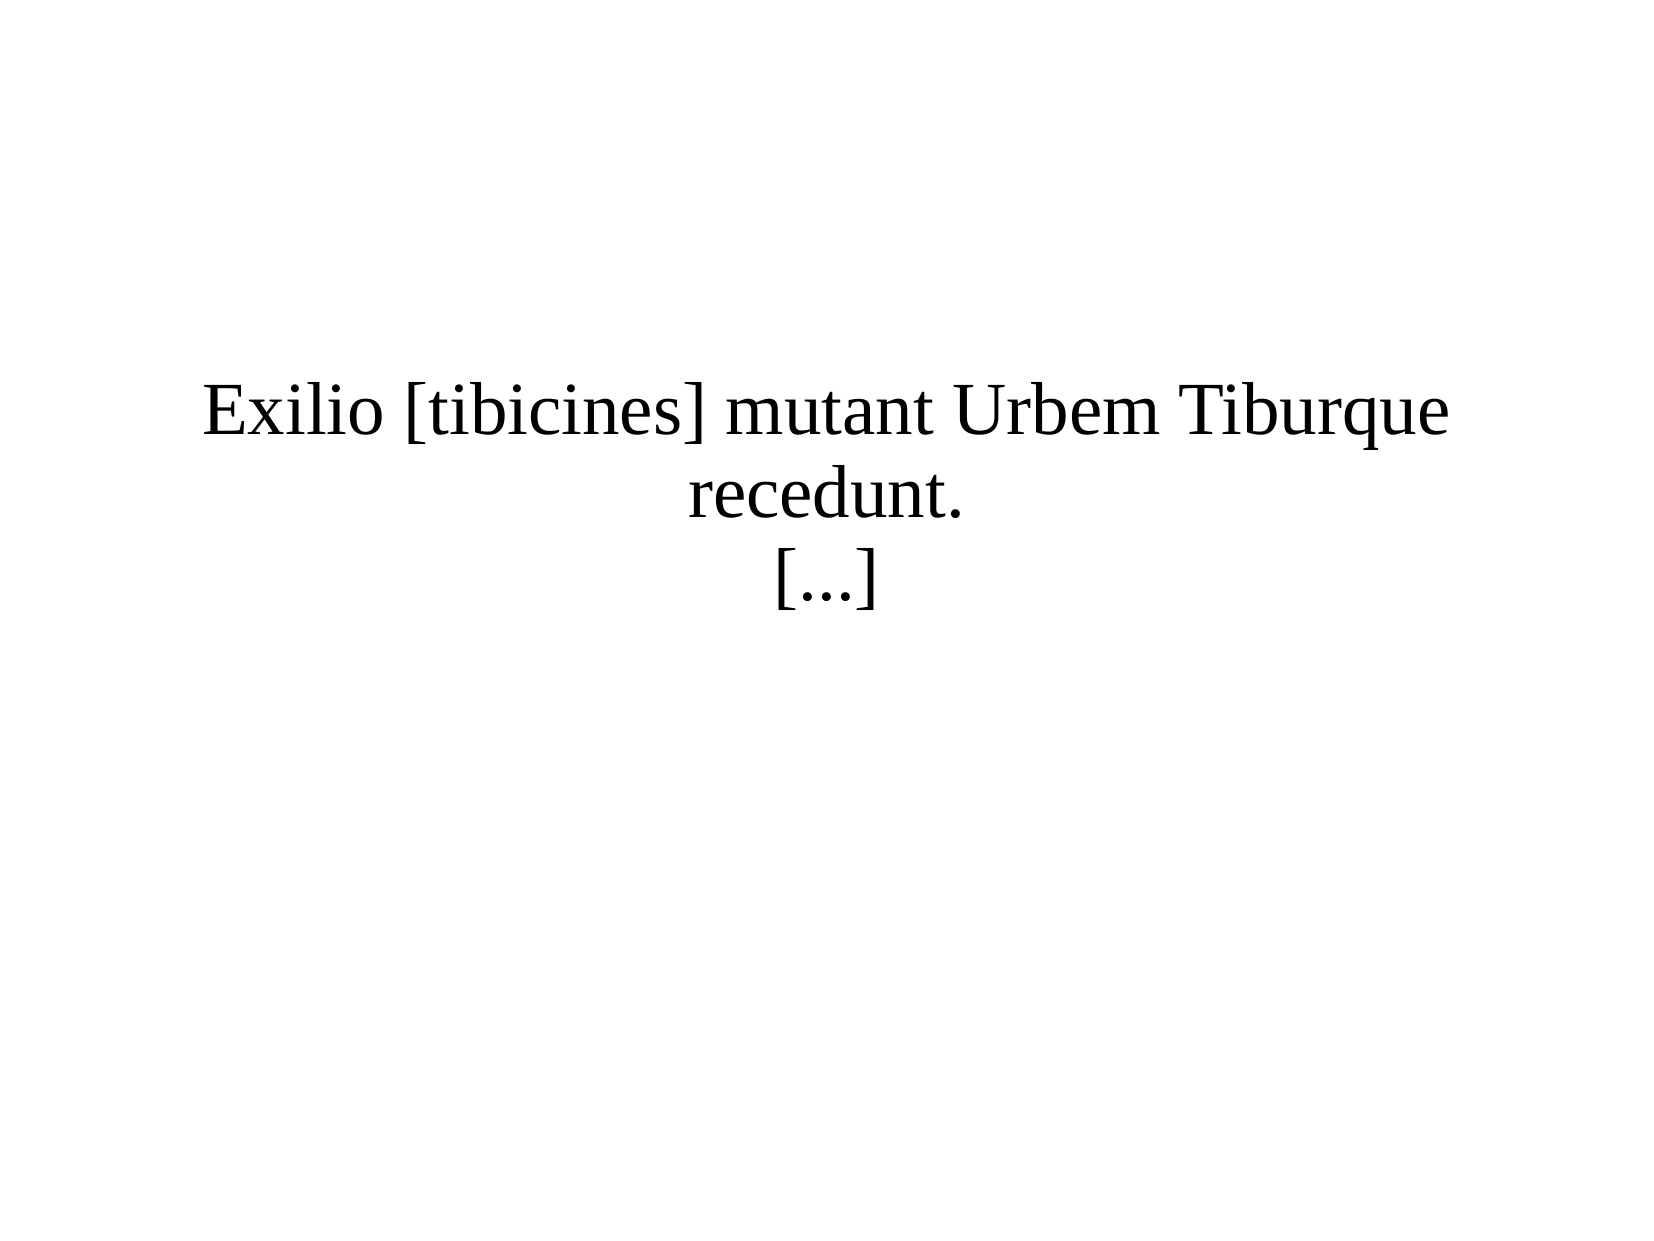

# Exilio [tibicines] mutant Urbem Tiburque recedunt.
[...]